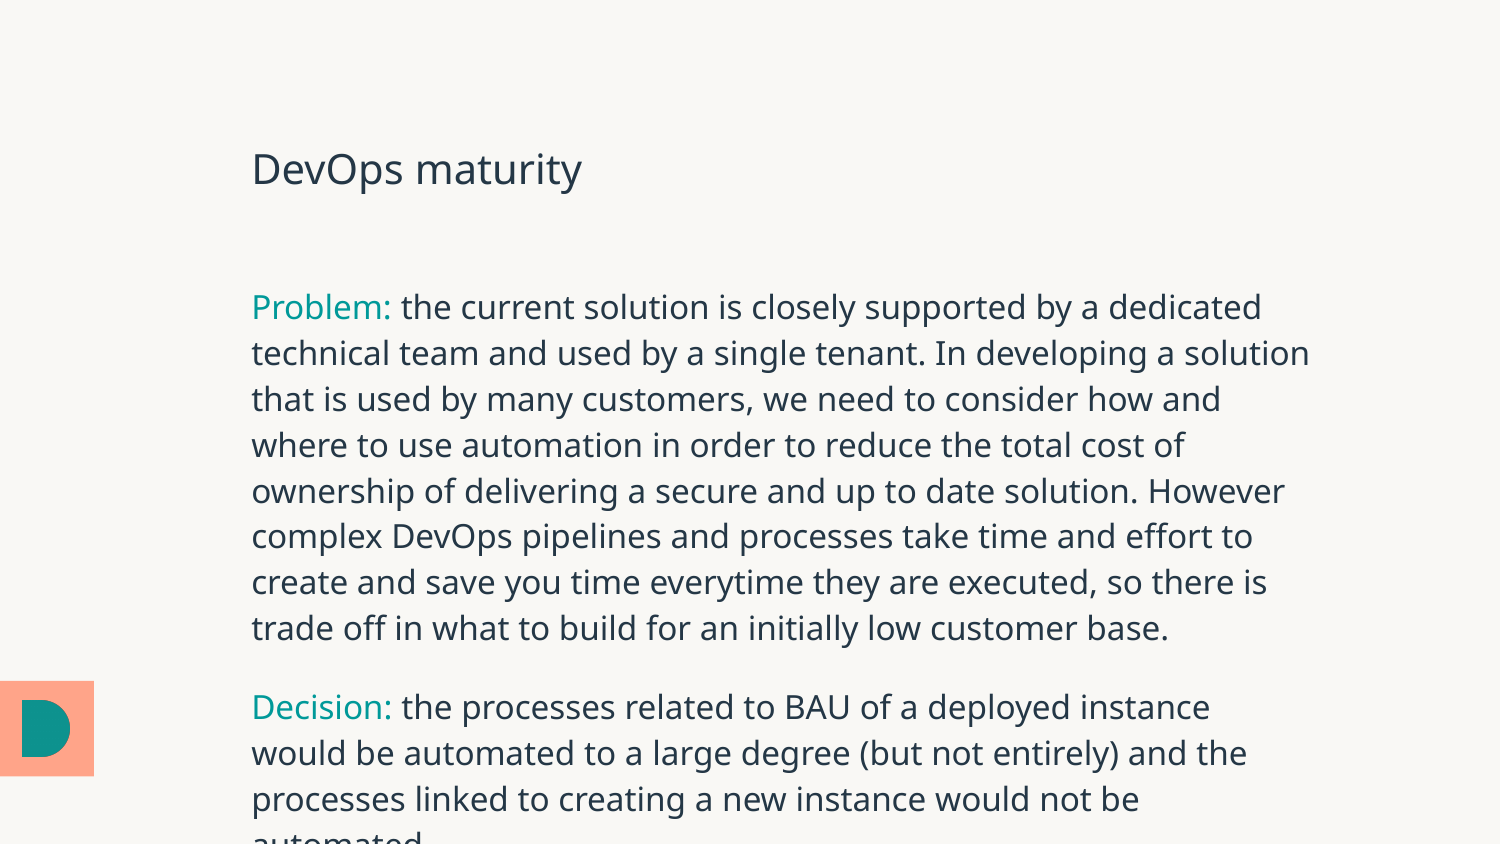

# DevOps maturity
Problem: the current solution is closely supported by a dedicated technical team and used by a single tenant. In developing a solution that is used by many customers, we need to consider how and where to use automation in order to reduce the total cost of ownership of delivering a secure and up to date solution. However complex DevOps pipelines and processes take time and effort to create and save you time everytime they are executed, so there is trade off in what to build for an initially low customer base.
Decision: the processes related to BAU of a deployed instance would be automated to a large degree (but not entirely) and the processes linked to creating a new instance would not be automated.